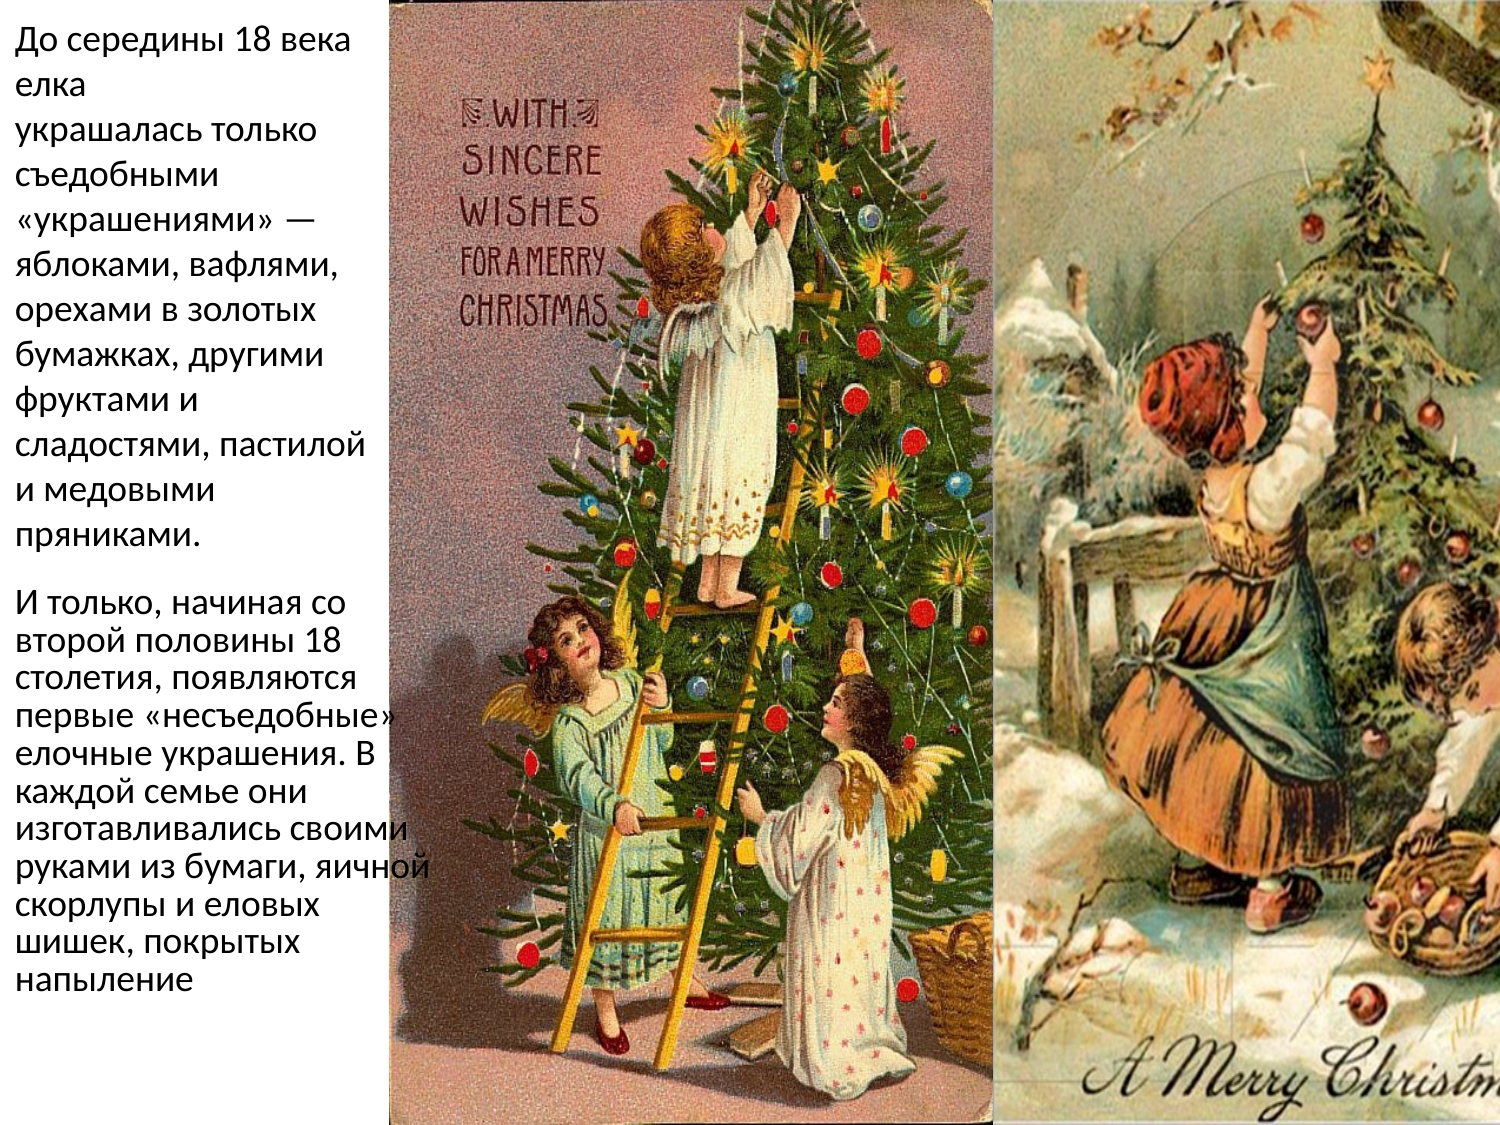

До середины 18 века елка украшалась только съедобными «украшениями» — яблоками, вафлями, орехами в золотых бумажках, другими фруктами и сладостями, пастилой и медовыми пряниками.
И только, начиная со второй половины 18 столетия, появляются первые «несъедобные» елочные украшения. В каждой семье они изготавливались своими руками из бумаги, яичной скорлупы и еловых шишек, покрытых напыление